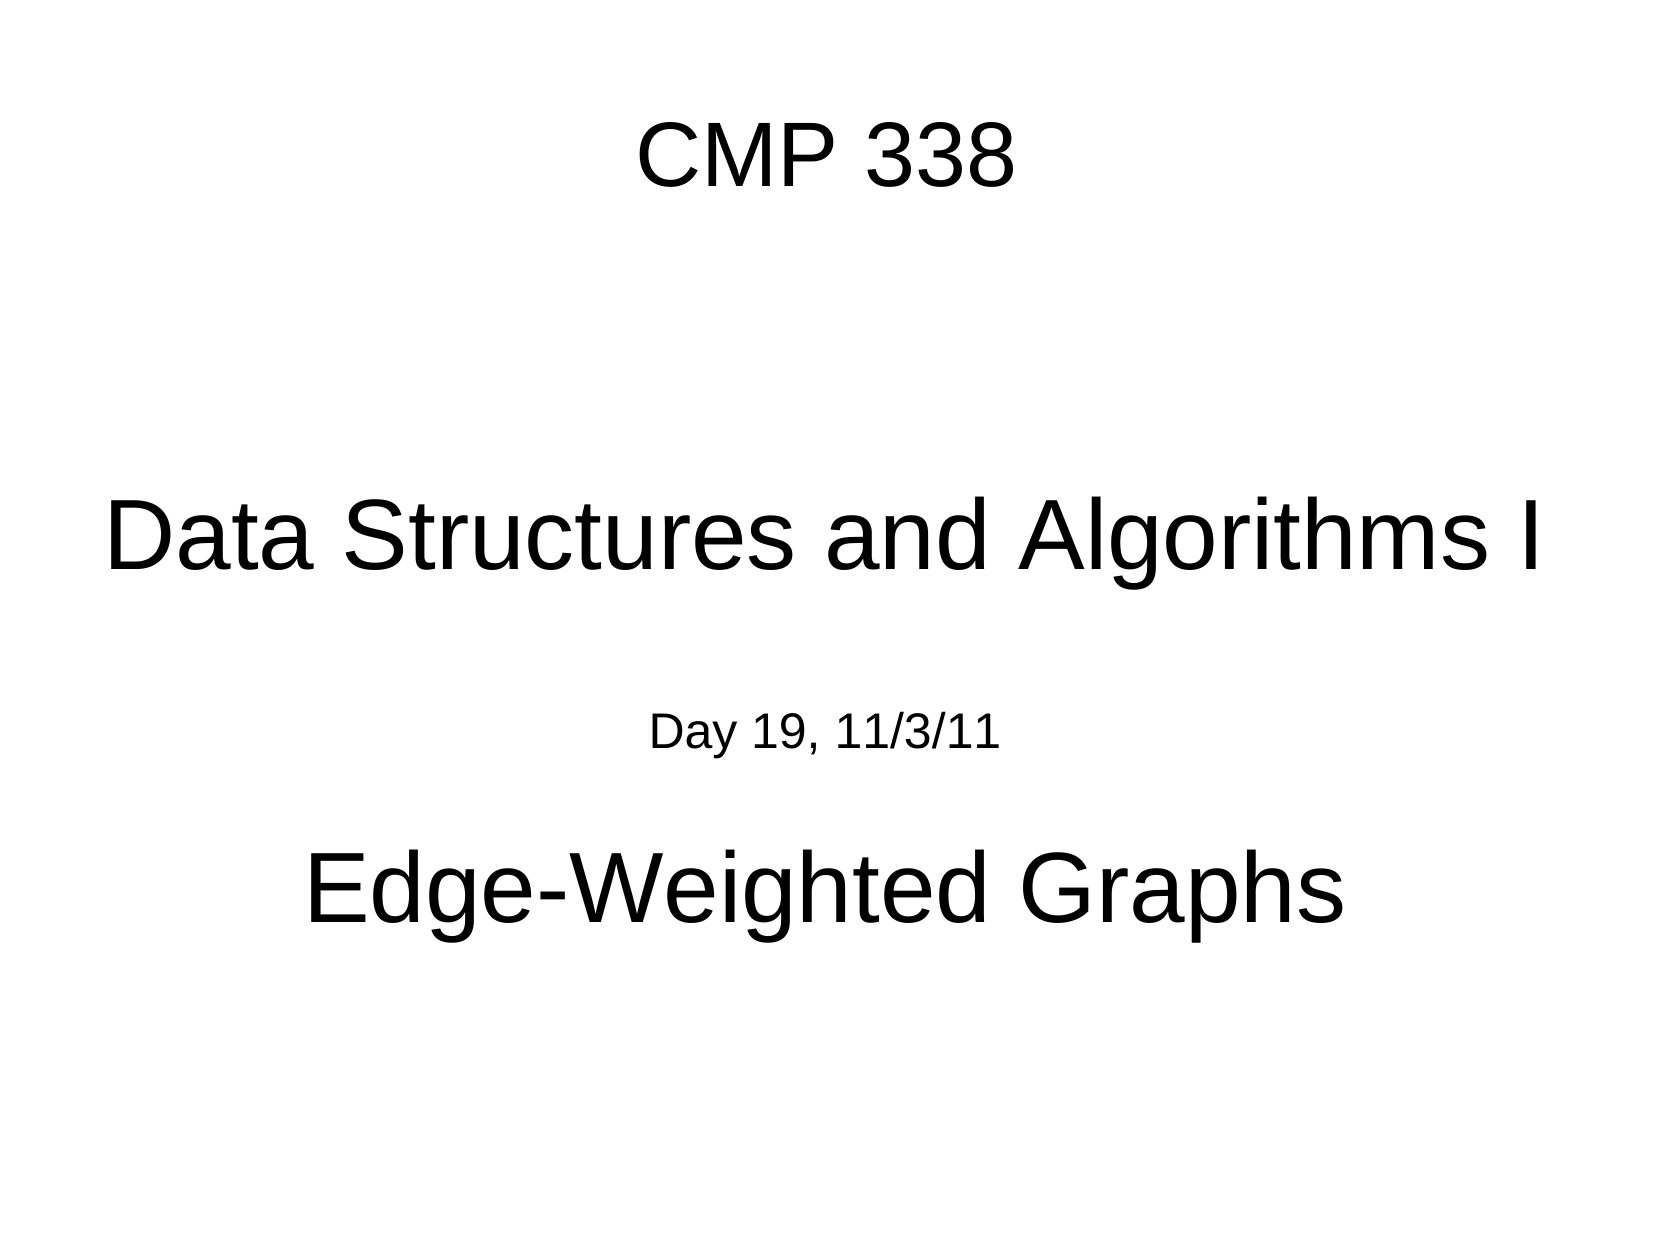

# CMP 338
Data Structures and Algorithms I
Day 19, 11/3/11
Edge-Weighted Graphs